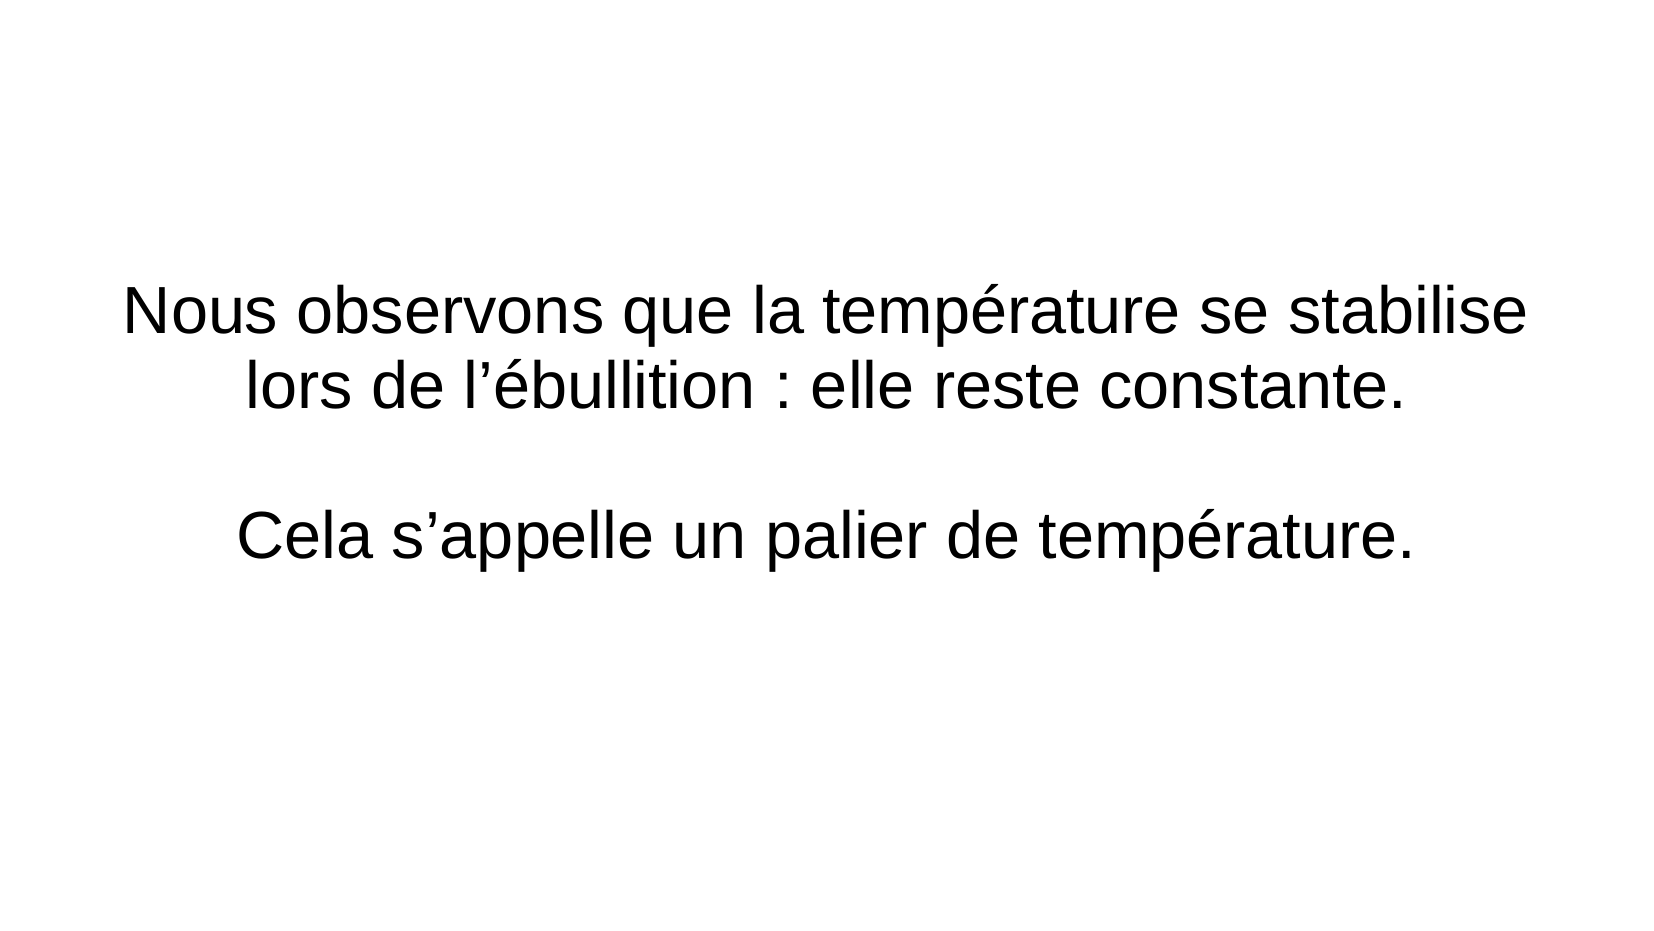

# Nous observons que la température se stabilise lors de l’ébullition : elle reste constante.
Cela s’appelle un palier de température.